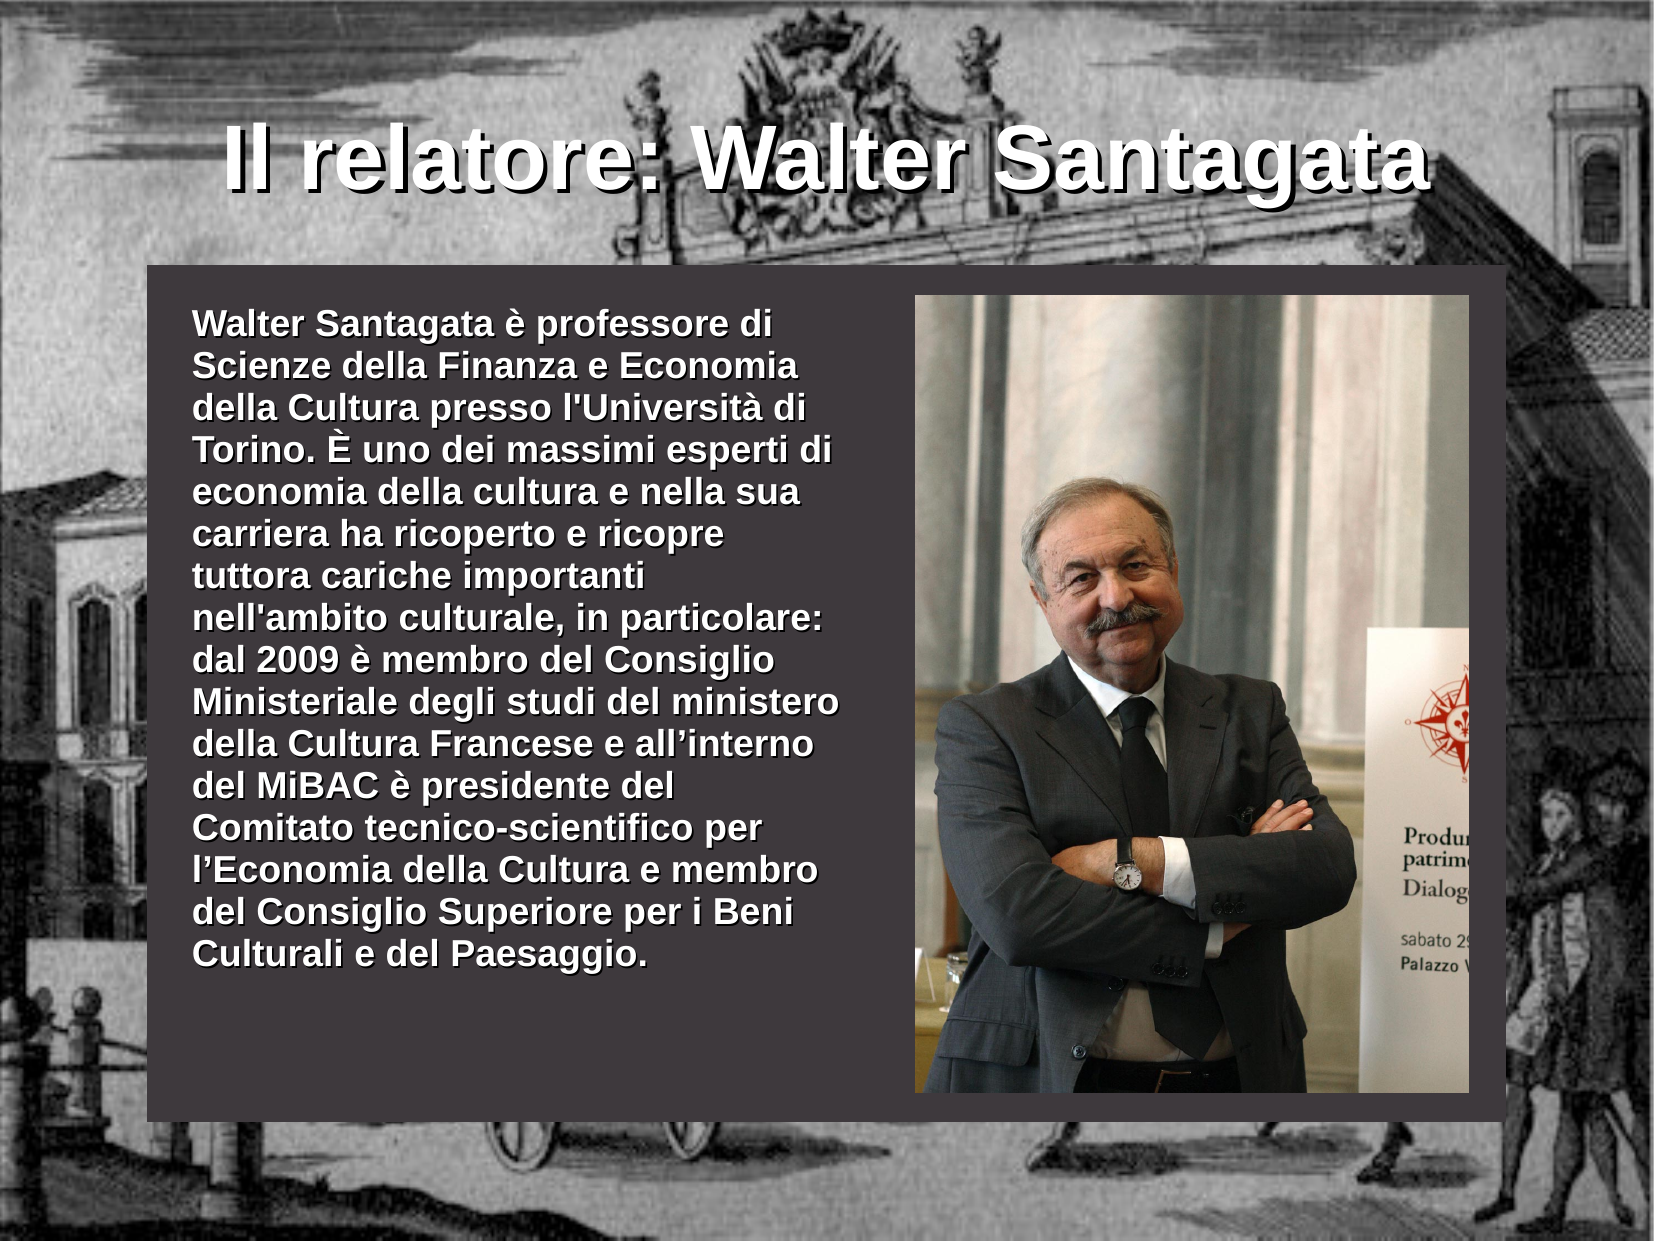

# Il relatore: Walter Santagata
Walter Santagata è professore di Scienze della Finanza e Economia della Cultura presso l'Università di Torino. È uno dei massimi esperti di economia della cultura e nella sua carriera ha ricoperto e ricopre tuttora cariche importanti nell'ambito culturale, in particolare: dal 2009 è membro del Consiglio Ministeriale degli studi del ministero della Cultura Francese e all’interno del MiBAC è presidente del Comitato tecnico-scientifico per l’Economia della Cultura e membro del Consiglio Superiore per i Beni Culturali e del Paesaggio.